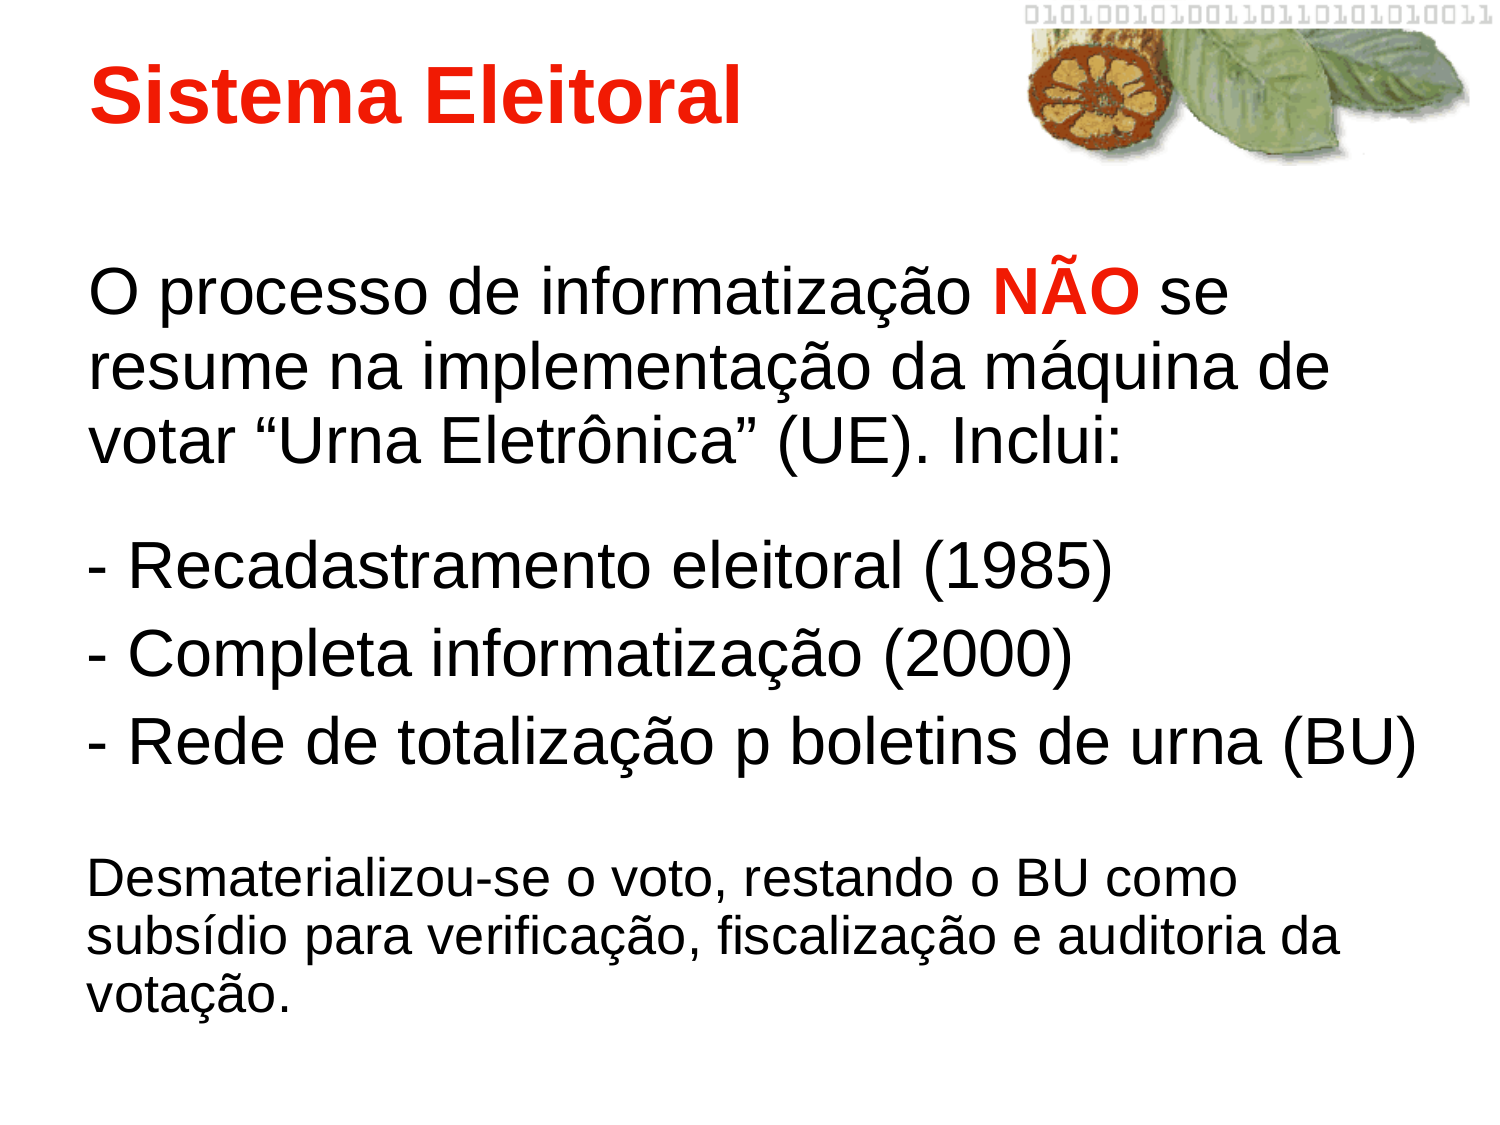

# Sistema Eleitoral
	O processo de informatização NÃO se resume na implementação da máquina de votar “Urna Eletrônica” (UE). Inclui:
- Recadastramento eleitoral (1985)
- Completa informatização (2000)
- Rede de totalização p boletins de urna (BU)
Desmaterializou-se o voto, restando o BU como subsídio para verificação, fiscalização e auditoria da votação.